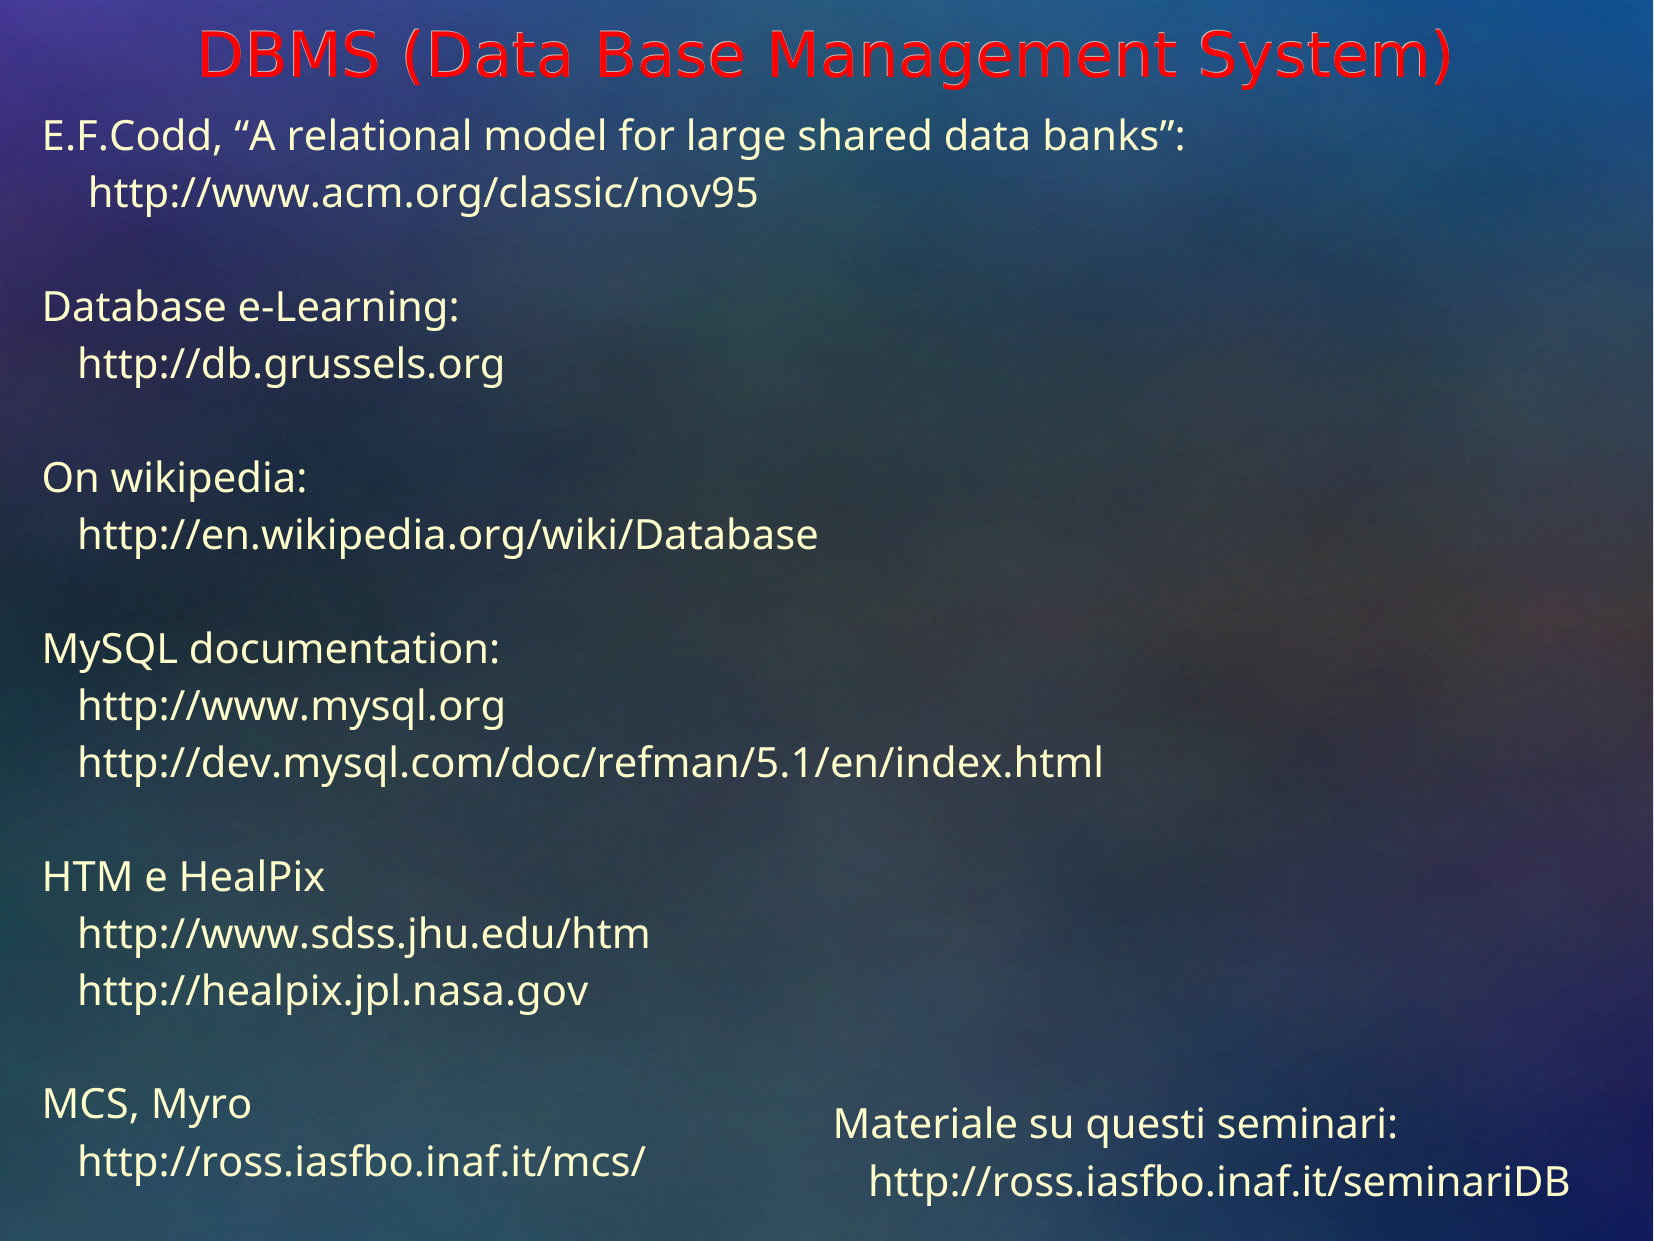

E.F.Codd, “A relational model for large shared data banks”:
 http://www.acm.org/classic/nov95
Database e-Learning:
http://db.grussels.org
On wikipedia:
http://en.wikipedia.org/wiki/Database
MySQL documentation:
http://www.mysql.org
http://dev.mysql.com/doc/refman/5.1/en/index.html
HTM e HealPix
http://www.sdss.jhu.edu/htm
http://healpix.jpl.nasa.gov
MCS, Myro
http://ross.iasfbo.inaf.it/mcs/
Materiale su questi seminari:
http://ross.iasfbo.inaf.it/seminariDB